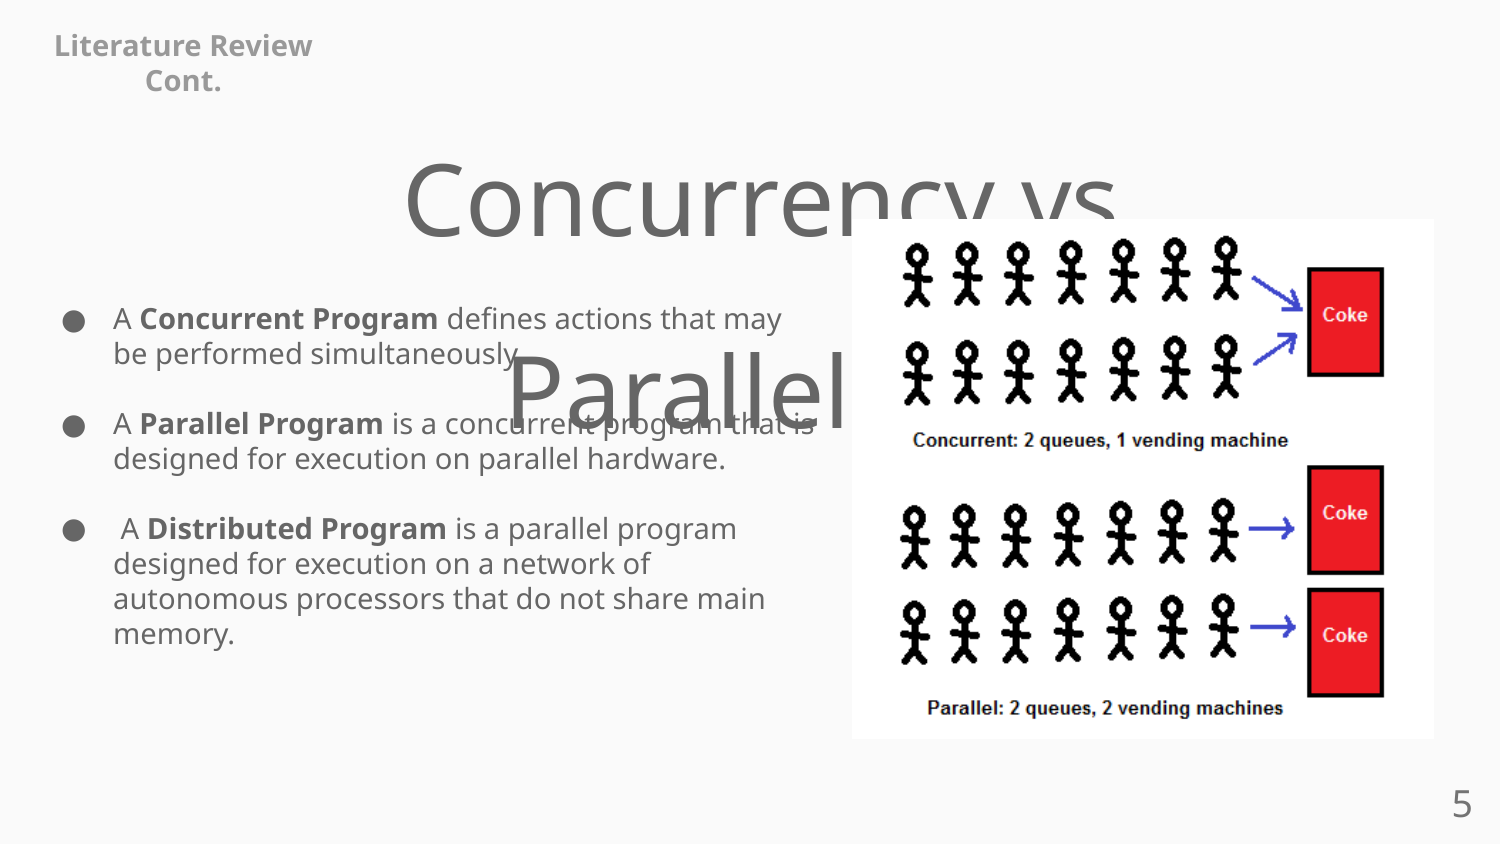

Literature Review Cont.
Concurrency vs Parallelism
A Concurrent Program defines actions that may be performed simultaneously.
A Parallel Program is a concurrent program that is designed for execution on parallel hardware.
 A Distributed Program is a parallel program designed for execution on a network of autonomous processors that do not share main memory.
5